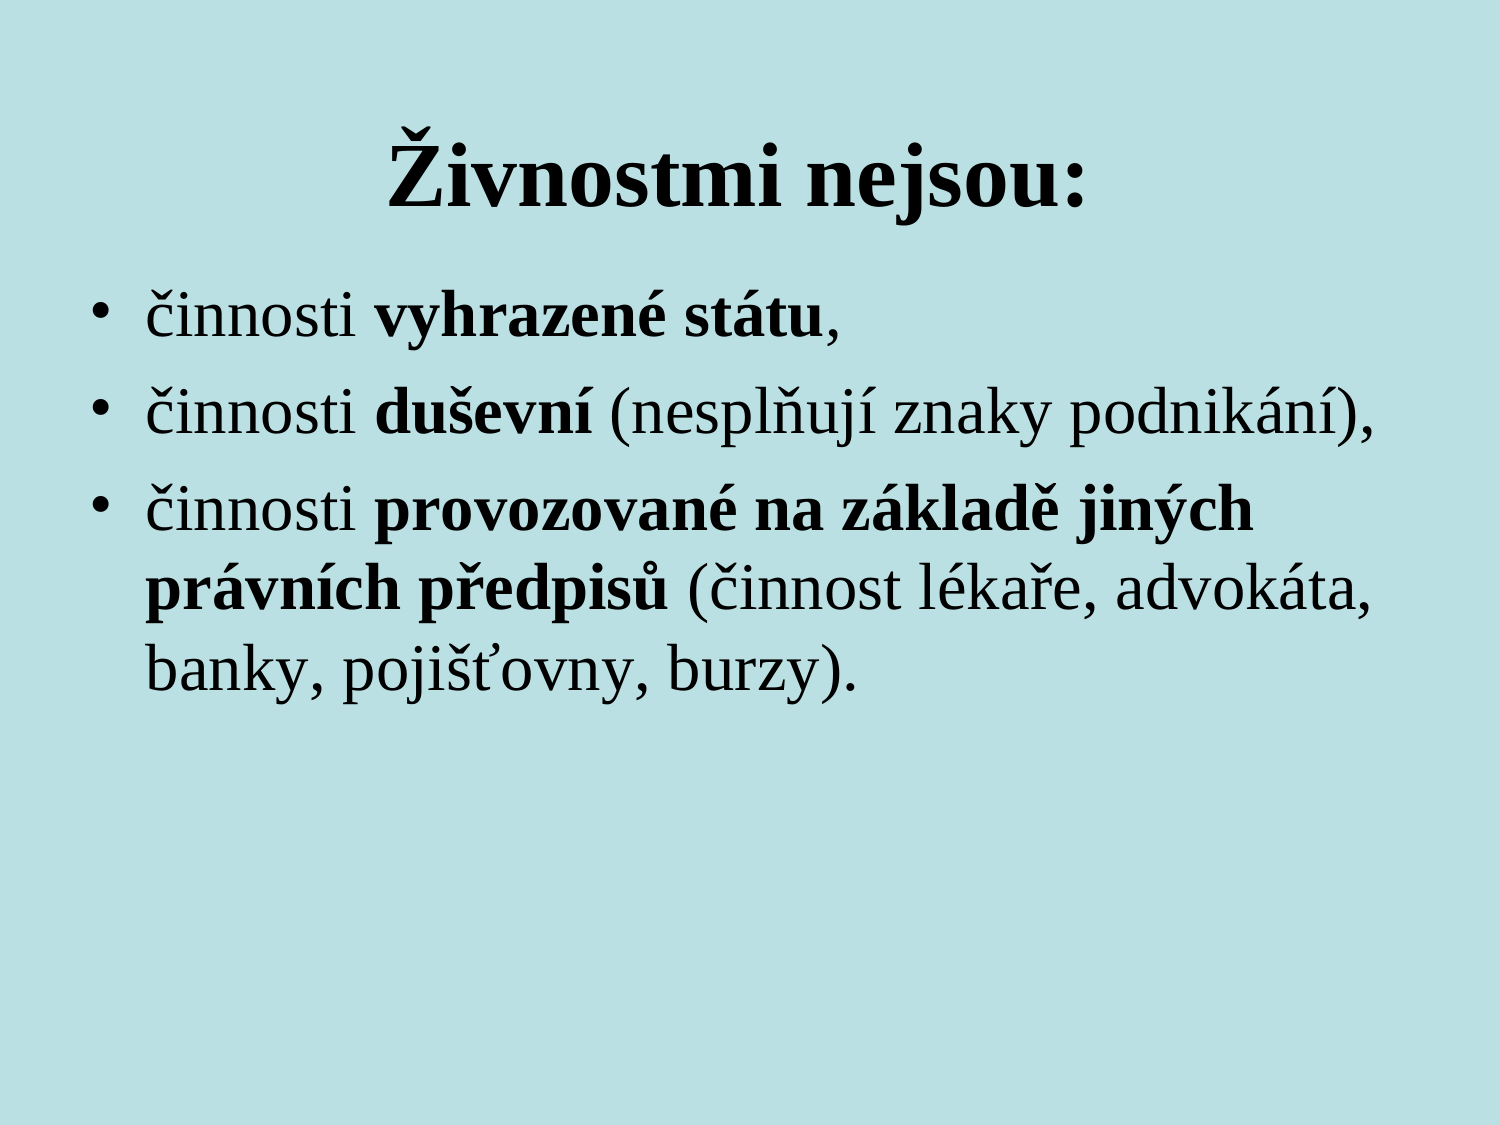

# Živnostmi nejsou:
činnosti vyhrazené státu,
činnosti duševní (nesplňují znaky podnikání),
činnosti provozované na základě jiných právních předpisů (činnost lékaře, advokáta, banky, pojišťovny, burzy).